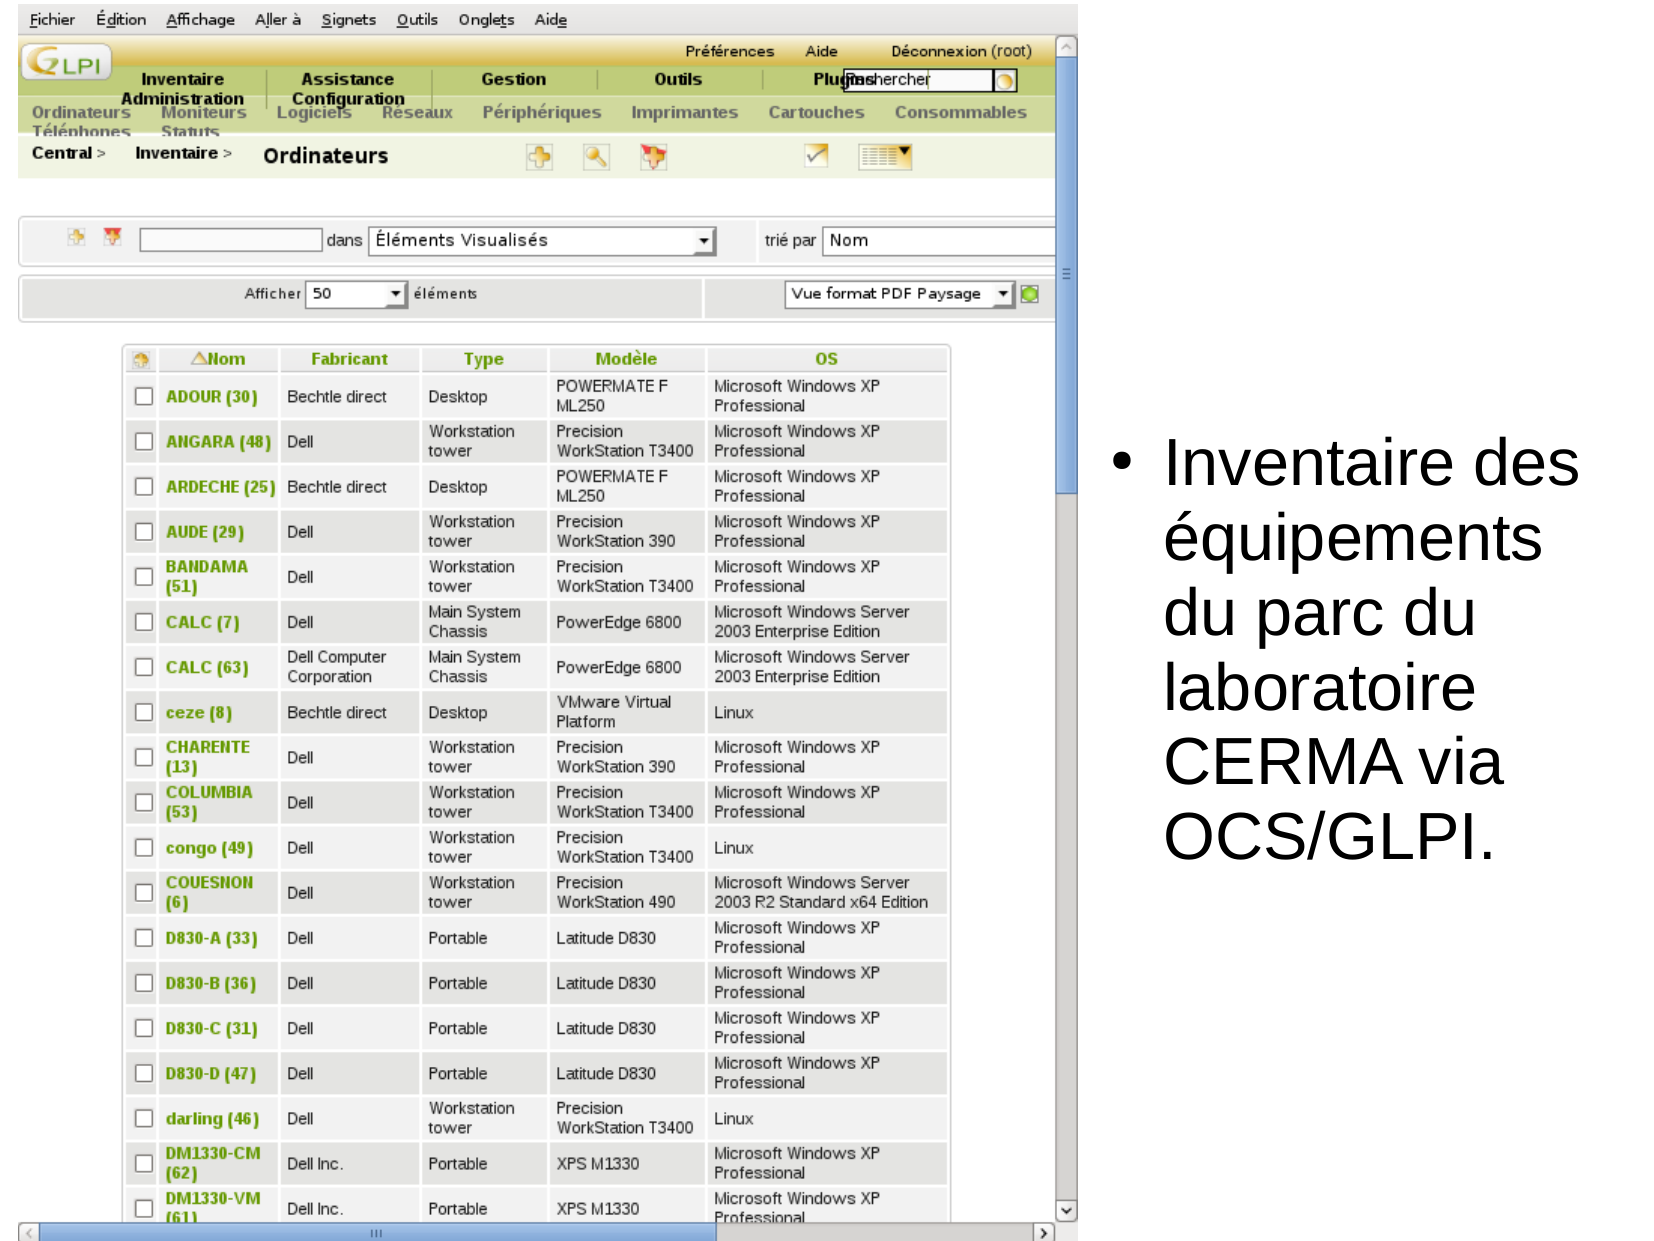

# Inventaire des équipements du parc du laboratoire CERMA via OCS/GLPI.